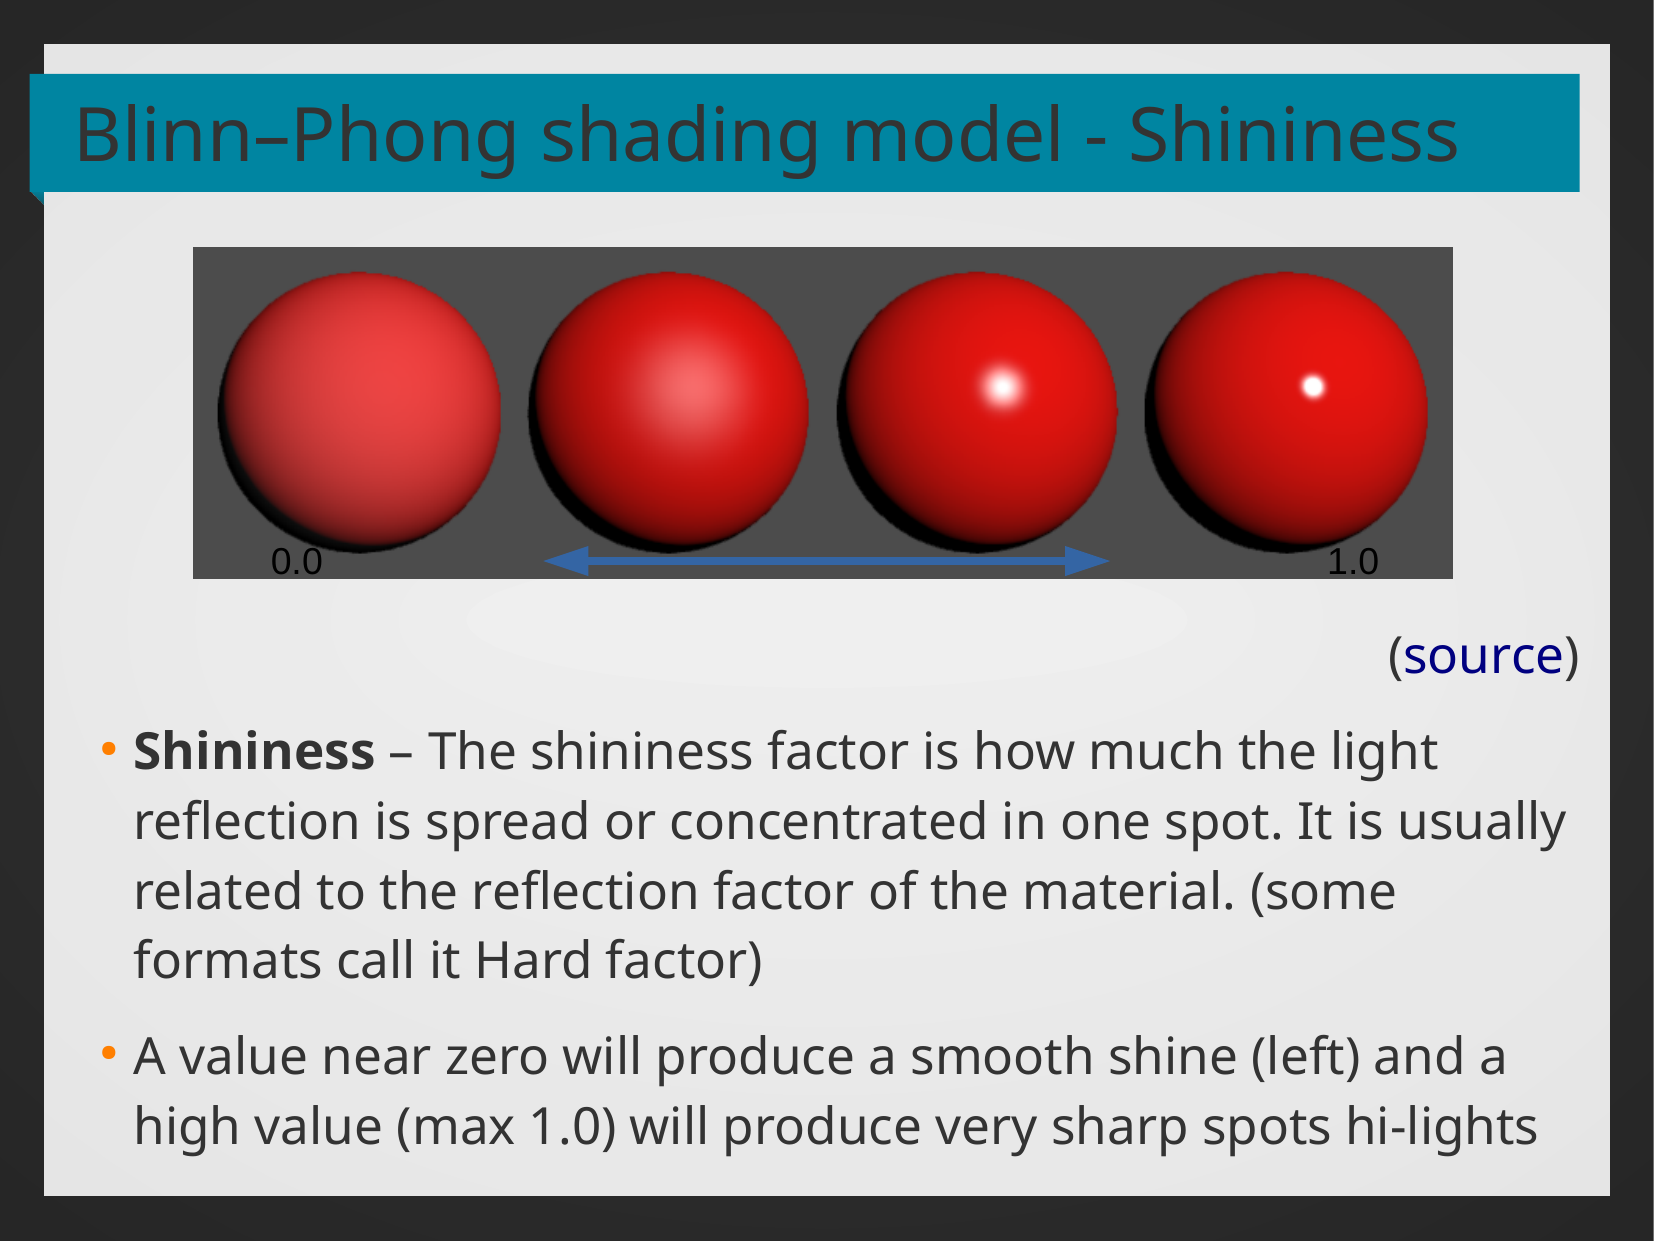

# Blinn–Phong shading model - Shininess
(source)
Shininess – The shininess factor is how much the light reflection is spread or concentrated in one spot. It is usually related to the reflection factor of the material. (some formats call it Hard factor)
A value near zero will produce a smooth shine (left) and a high value (max 1.0) will produce very sharp spots hi-lights
0.0 1.0